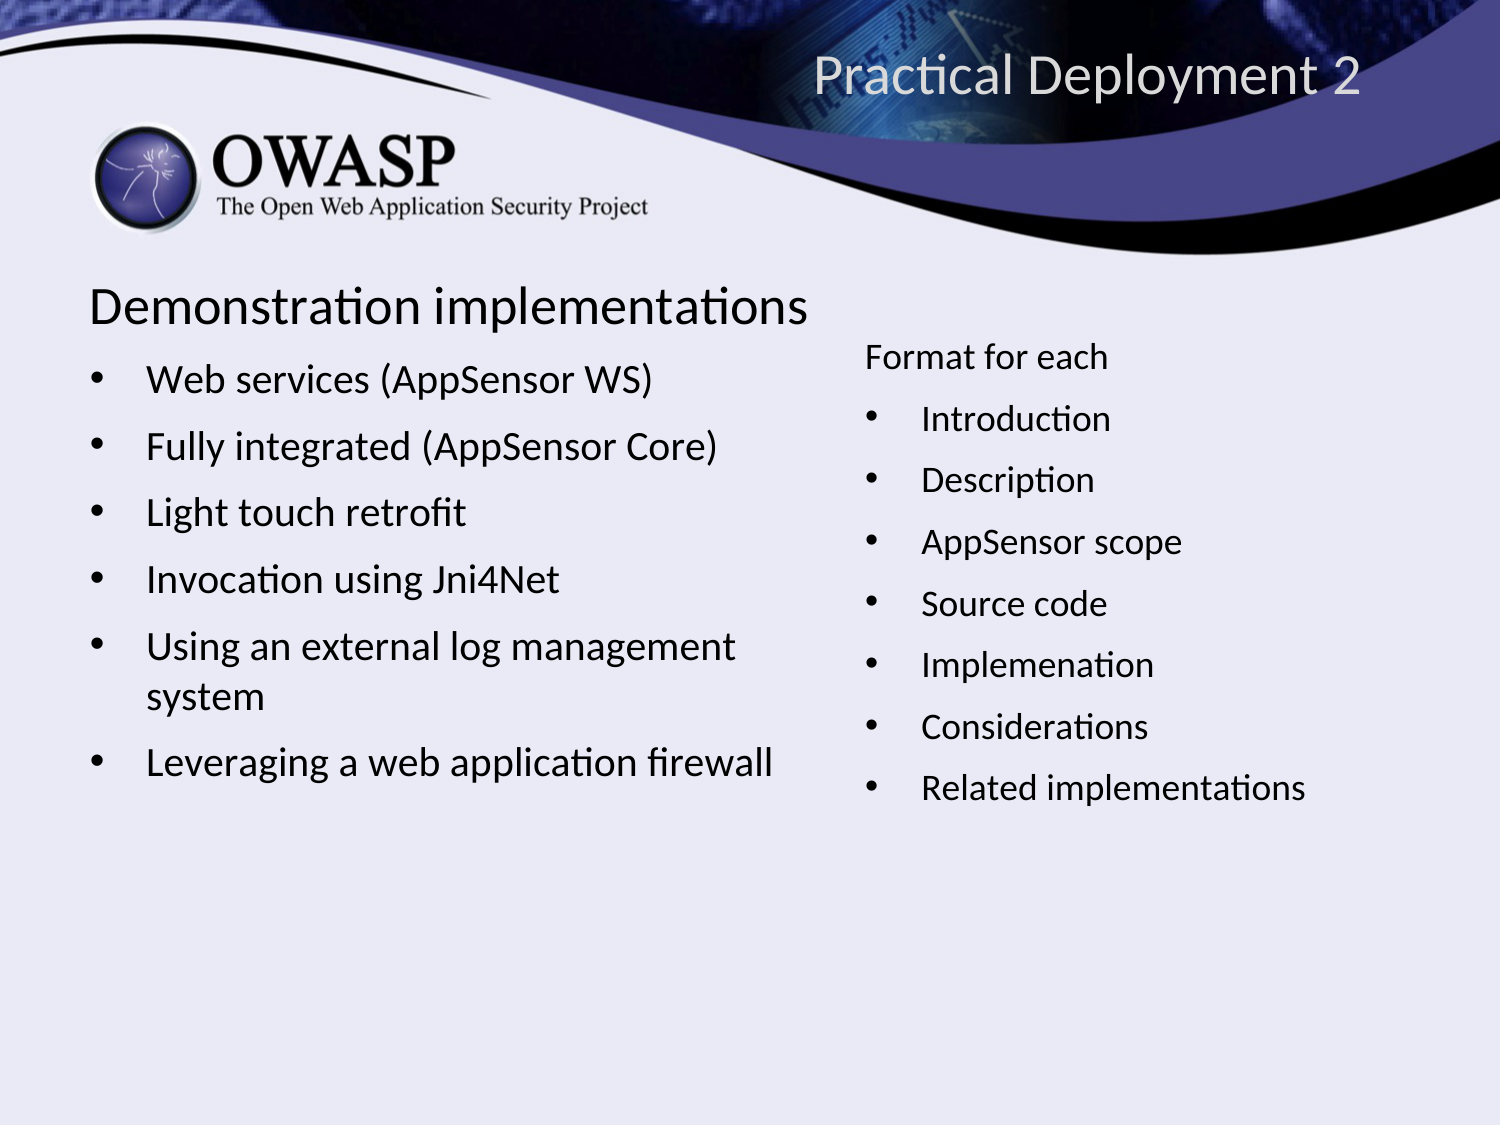

# Practical Deployment 2
Demonstration implementations
Web services (AppSensor WS)
Fully integrated (AppSensor Core)
Light touch retrofit
Invocation using Jni4Net
Using an external log management system
Leveraging a web application firewall
Format for each
Introduction
Description
AppSensor scope
Source code
Implemenation
Considerations
Related implementations